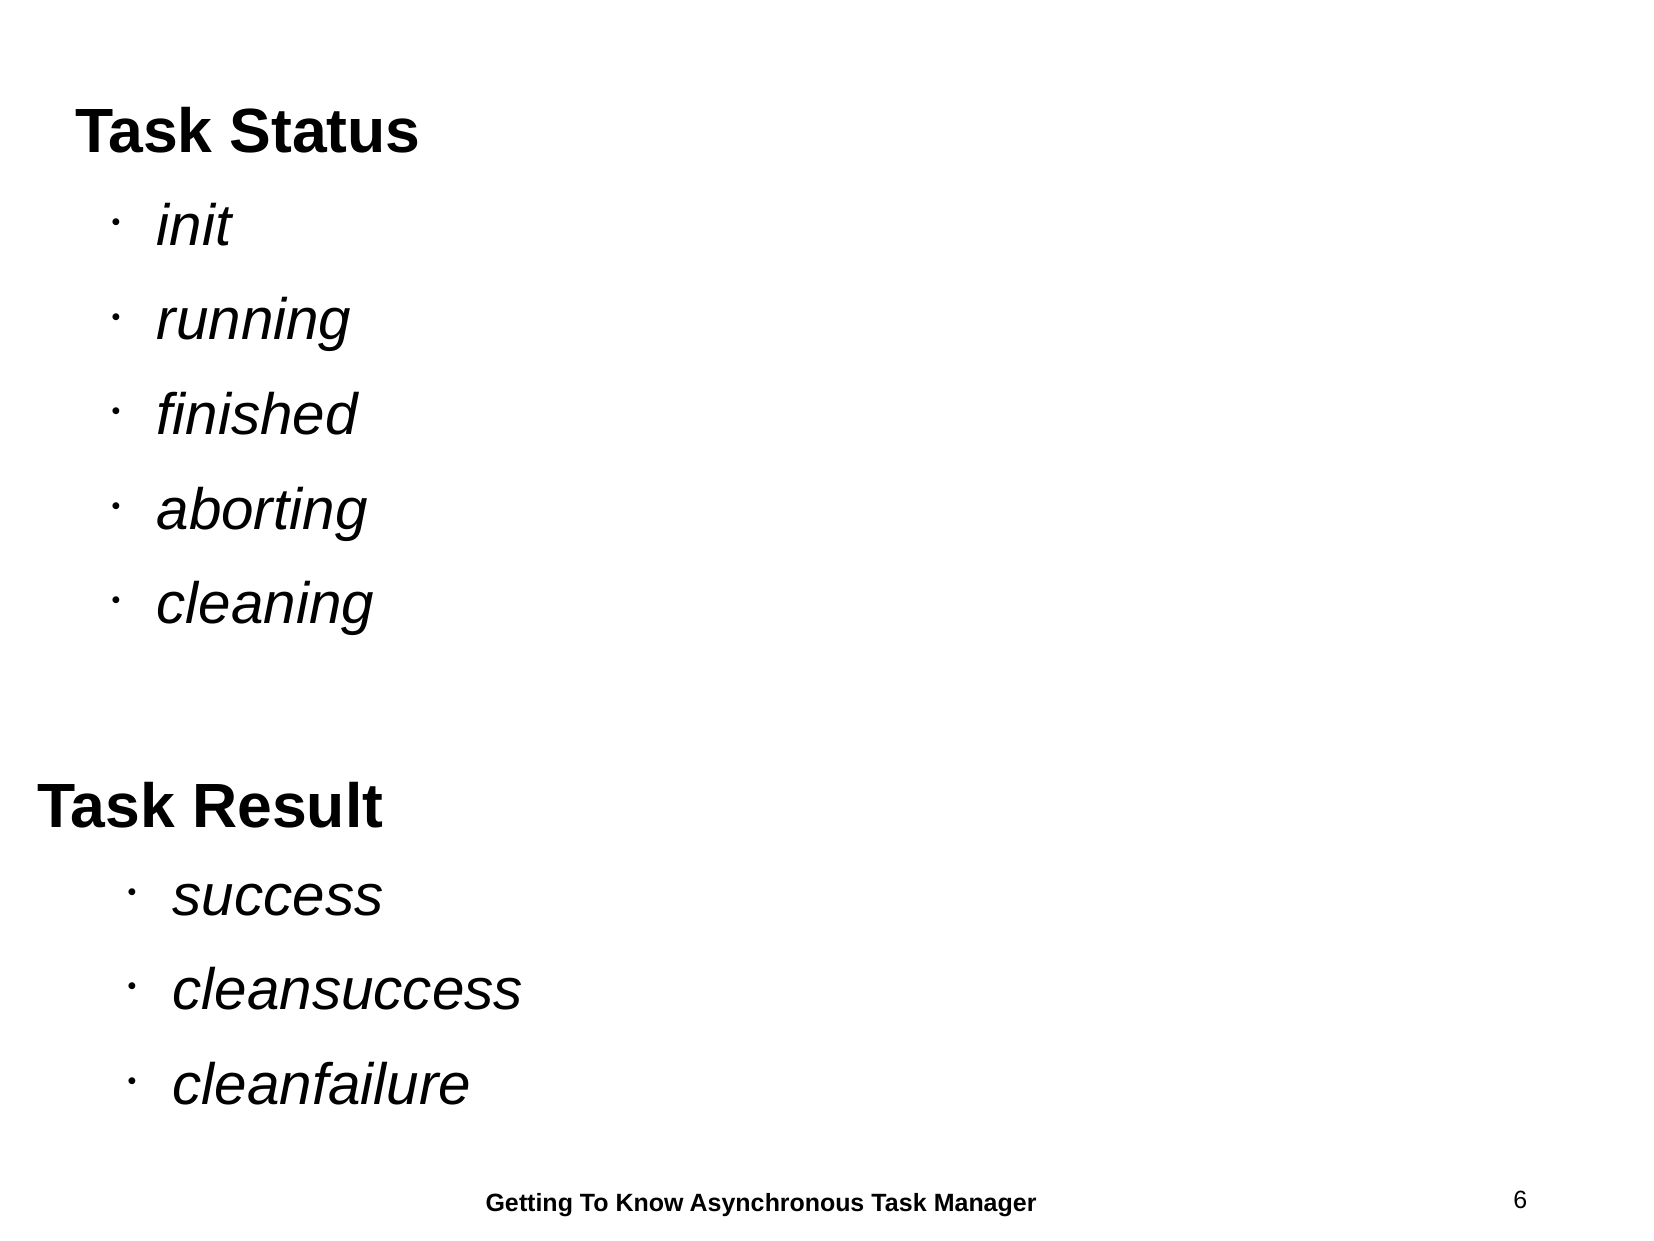

# Task Status
init
running
finished
aborting
cleaning
Task Result
success
cleansuccess
cleanfailure